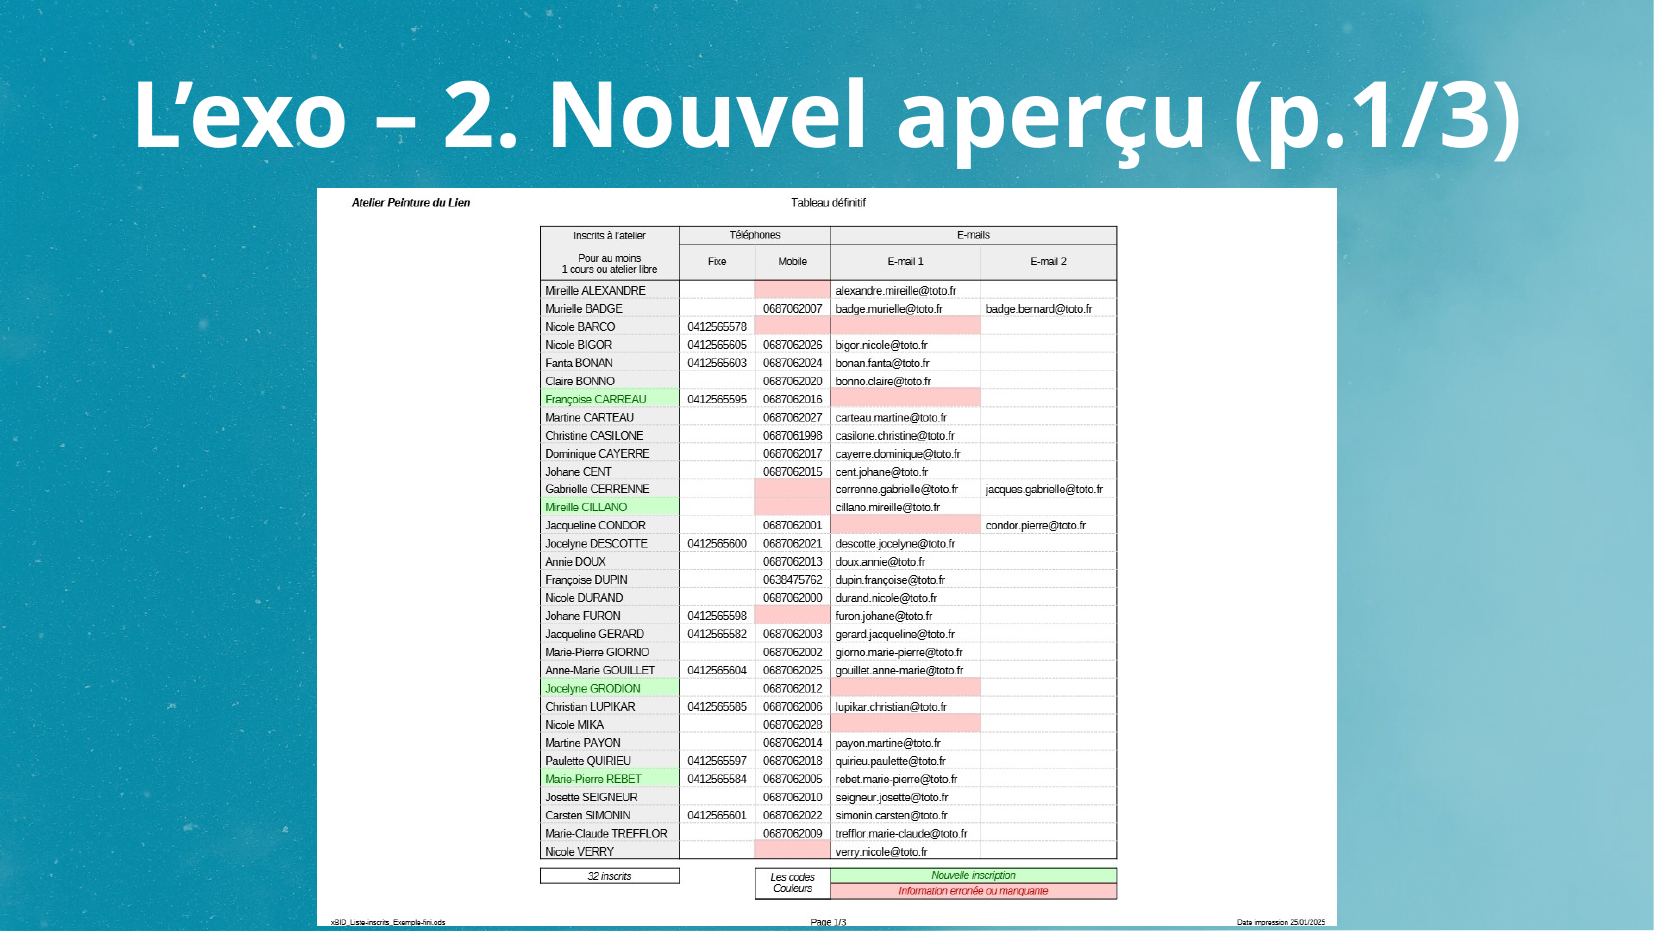

# L’exo – 2. Nouvel aperçu (p.1/3)